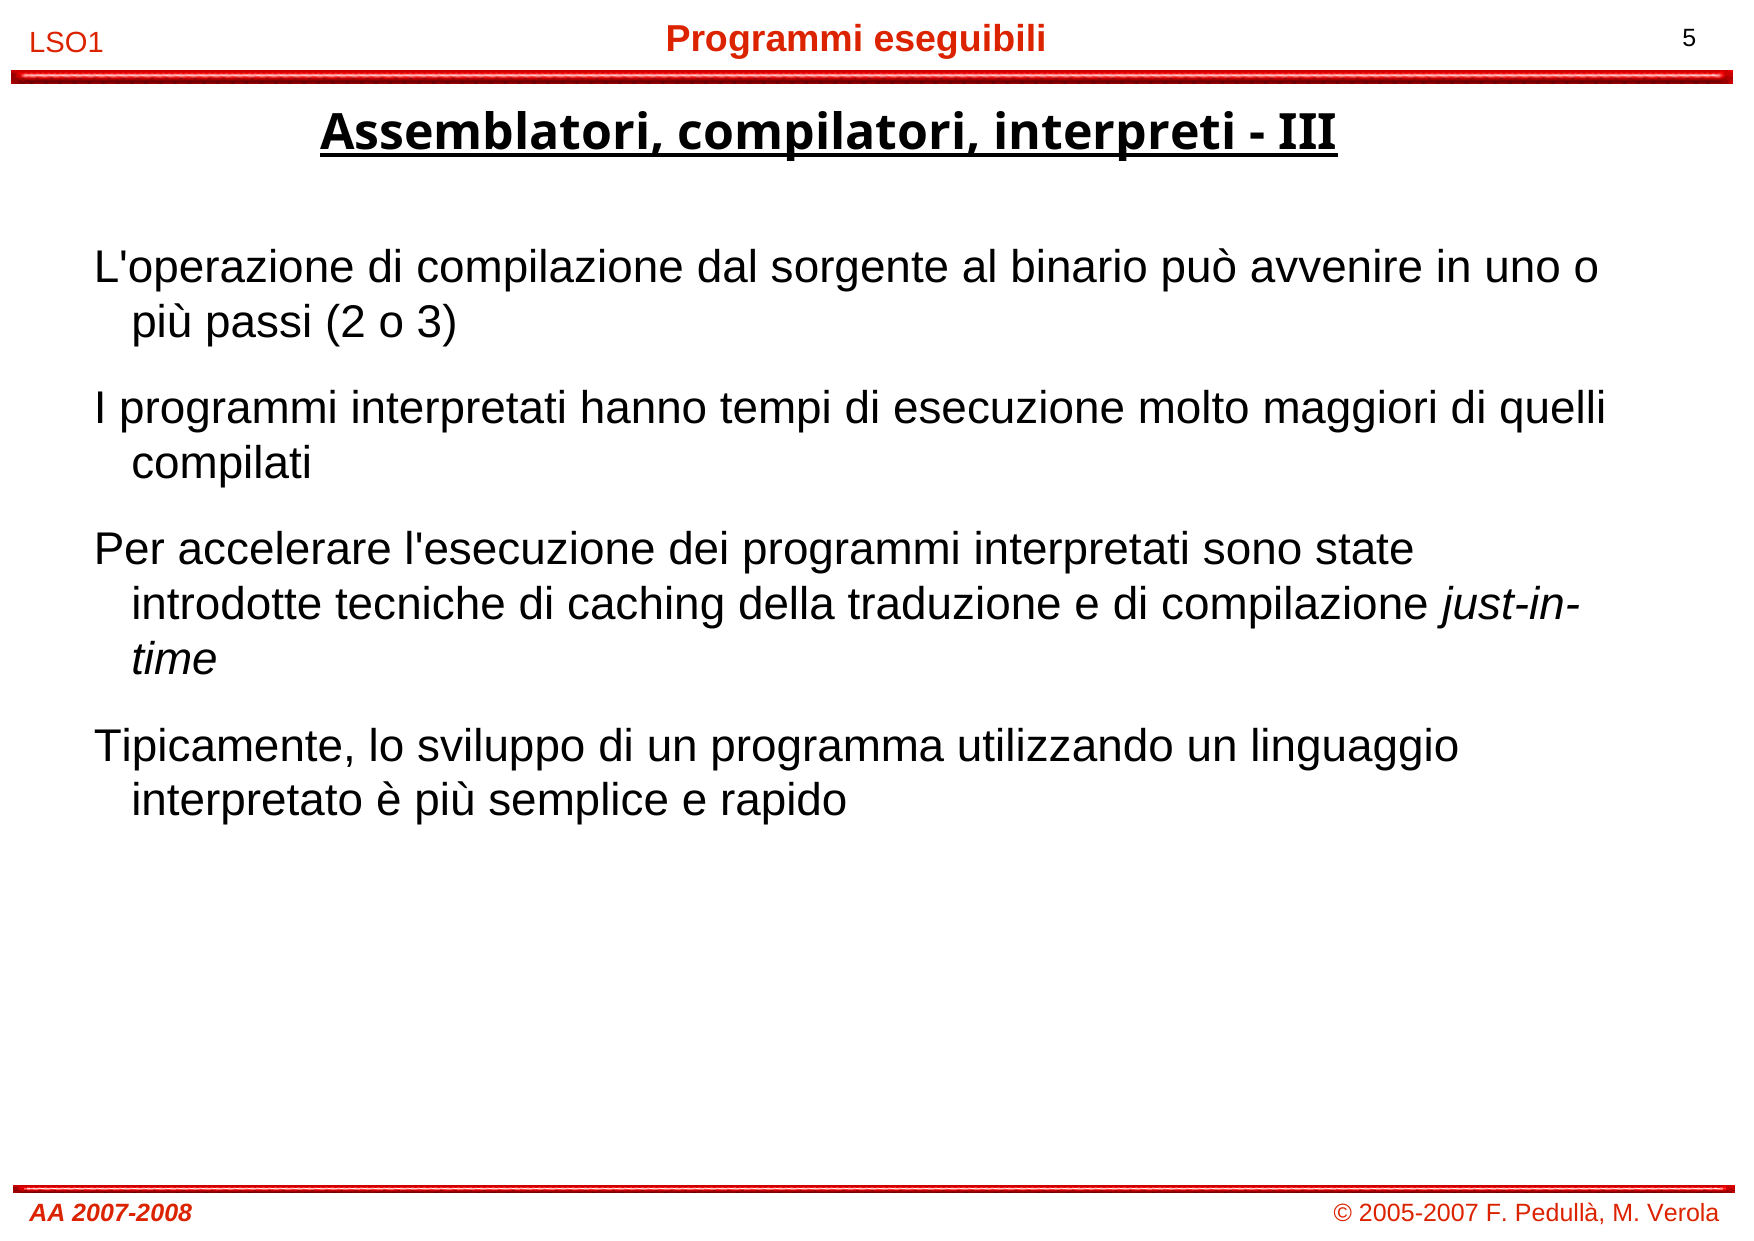

# Assemblatori, compilatori, interpreti - III
L'operazione di compilazione dal sorgente al binario può avvenire in uno o più passi (2 o 3)
I programmi interpretati hanno tempi di esecuzione molto maggiori di quelli compilati
Per accelerare l'esecuzione dei programmi interpretati sono state introdotte tecniche di caching della traduzione e di compilazione just-in-time
Tipicamente, lo sviluppo di un programma utilizzando un linguaggio interpretato è più semplice e rapido